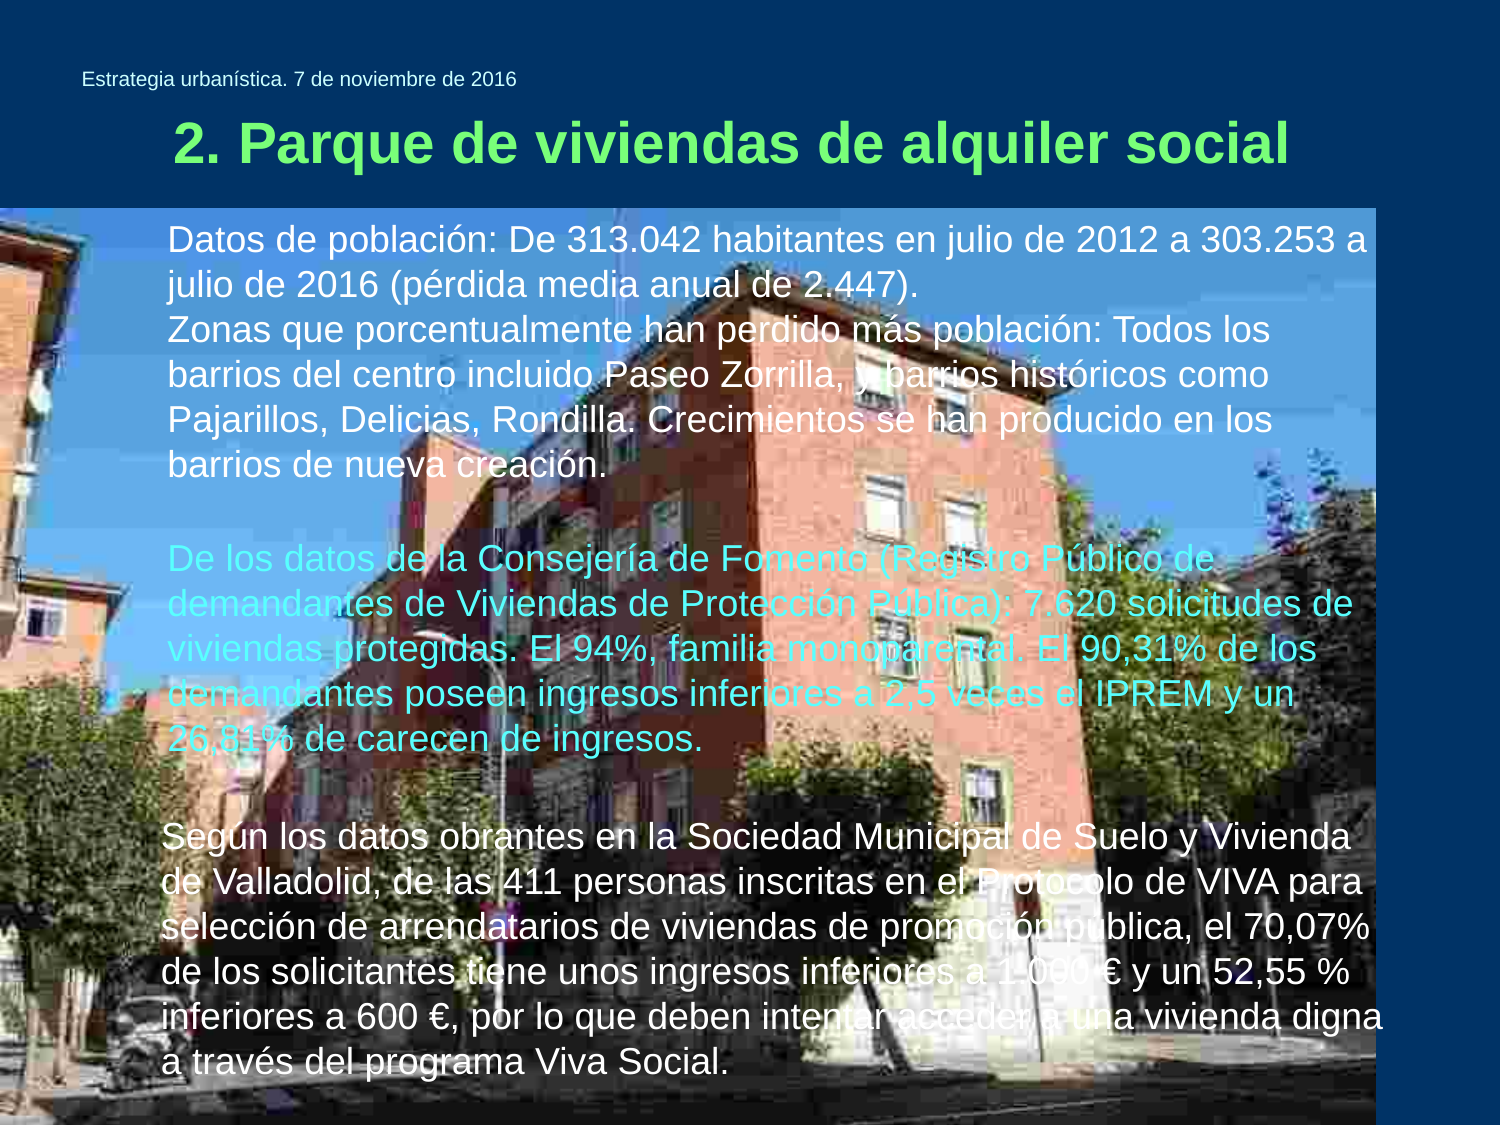

Datos de población: De 313.042 habitantes en julio de 2012 a 303.253 a julio de 2016 (pérdida media anual de 2.447).
Zonas que porcentualmente han perdido más población: Todos los barrios del centro incluido Paseo Zorrilla, y barrios históricos como Pajarillos, Delicias, Rondilla. Crecimientos se han producido en los barrios de nueva creación.
Número de hogares: 112.765.
.
De los datos de la Consejería de Fomento (Registro Público de demandantes de Viviendas de Protección Pública): 7.620 solicitudes de viviendas protegidas. El 94%, familia monoparental. El 90,31% de los demandantes poseen ingresos inferiores a 2,5 veces el IPREM y un 26,81% de carecen de ingresos.
Según los datos obrantes en la Sociedad Municipal de Suelo y Vivienda de Valladolid, de las 411 personas inscritas en el Protocolo de VIVA para selección de arrendatarios de viviendas de promoción pública, el 70,07% de los solicitantes tiene unos ingresos inferiores a 1.000 € y un 52,55 % inferiores a 600 €, por lo que deben intentar acceder a una vivienda digna a través del programa Viva Social.
Estrategia urbanística. 7 de noviembre de 2016
2. Parque de viviendas de alquiler social
Datos de población: De 313.042 habitantes en julio de 2012 a 303.253 a julio de 2016 (pérdida media anual de 2.447).
Zonas que porcentualmente han perdido más población: Todos los barrios del centro incluido Paseo Zorrilla, y barrios históricos como Pajarillos, Delicias, Rondilla. Crecimientos se han producido en los barrios de nueva creación.
De los datos de la Consejería de Fomento (Registro Público de demandantes de Viviendas de Protección Pública): 7.620 solicitudes de viviendas protegidas. El 94%, familia monoparental. El 90,31% de los demandantes poseen ingresos inferiores a 2,5 veces el IPREM y un 26,81% de carecen de ingresos.
Según los datos obrantes en la Sociedad Municipal de Suelo y Vivienda de Valladolid, de las 411 personas inscritas en el Protocolo de VIVA para selección de arrendatarios de viviendas de promoción pública, el 70,07% de los solicitantes tiene unos ingresos inferiores a 1.000 € y un 52,55 % inferiores a 600 €, por lo que deben intentar acceder a una vivienda digna a través del programa Viva Social.